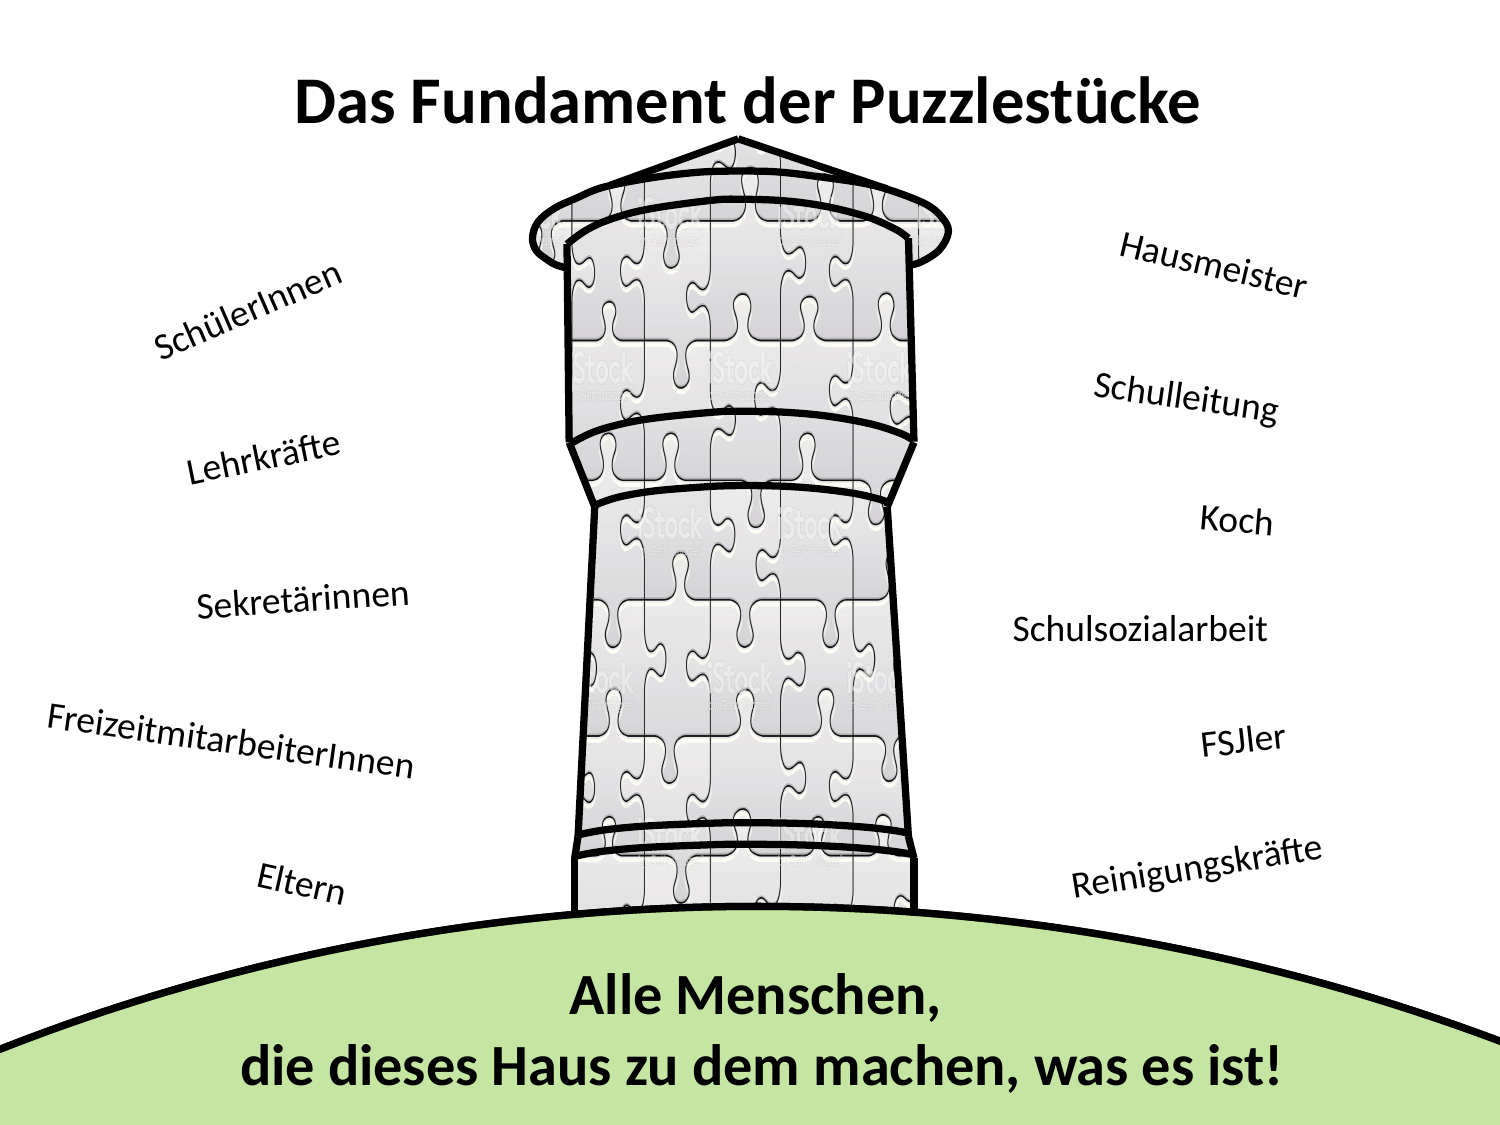

Das Fundament der Puzzlestücke
Hausmeister
SchülerInnen
Schulleitung
Lehrkräfte
Koch
Sekretärinnen
Schulsozialarbeit
FSJler
FreizeitmitarbeiterInnen
Reinigungskräfte
Eltern
Alle Menschen,
die dieses Haus zu dem machen, was es ist!